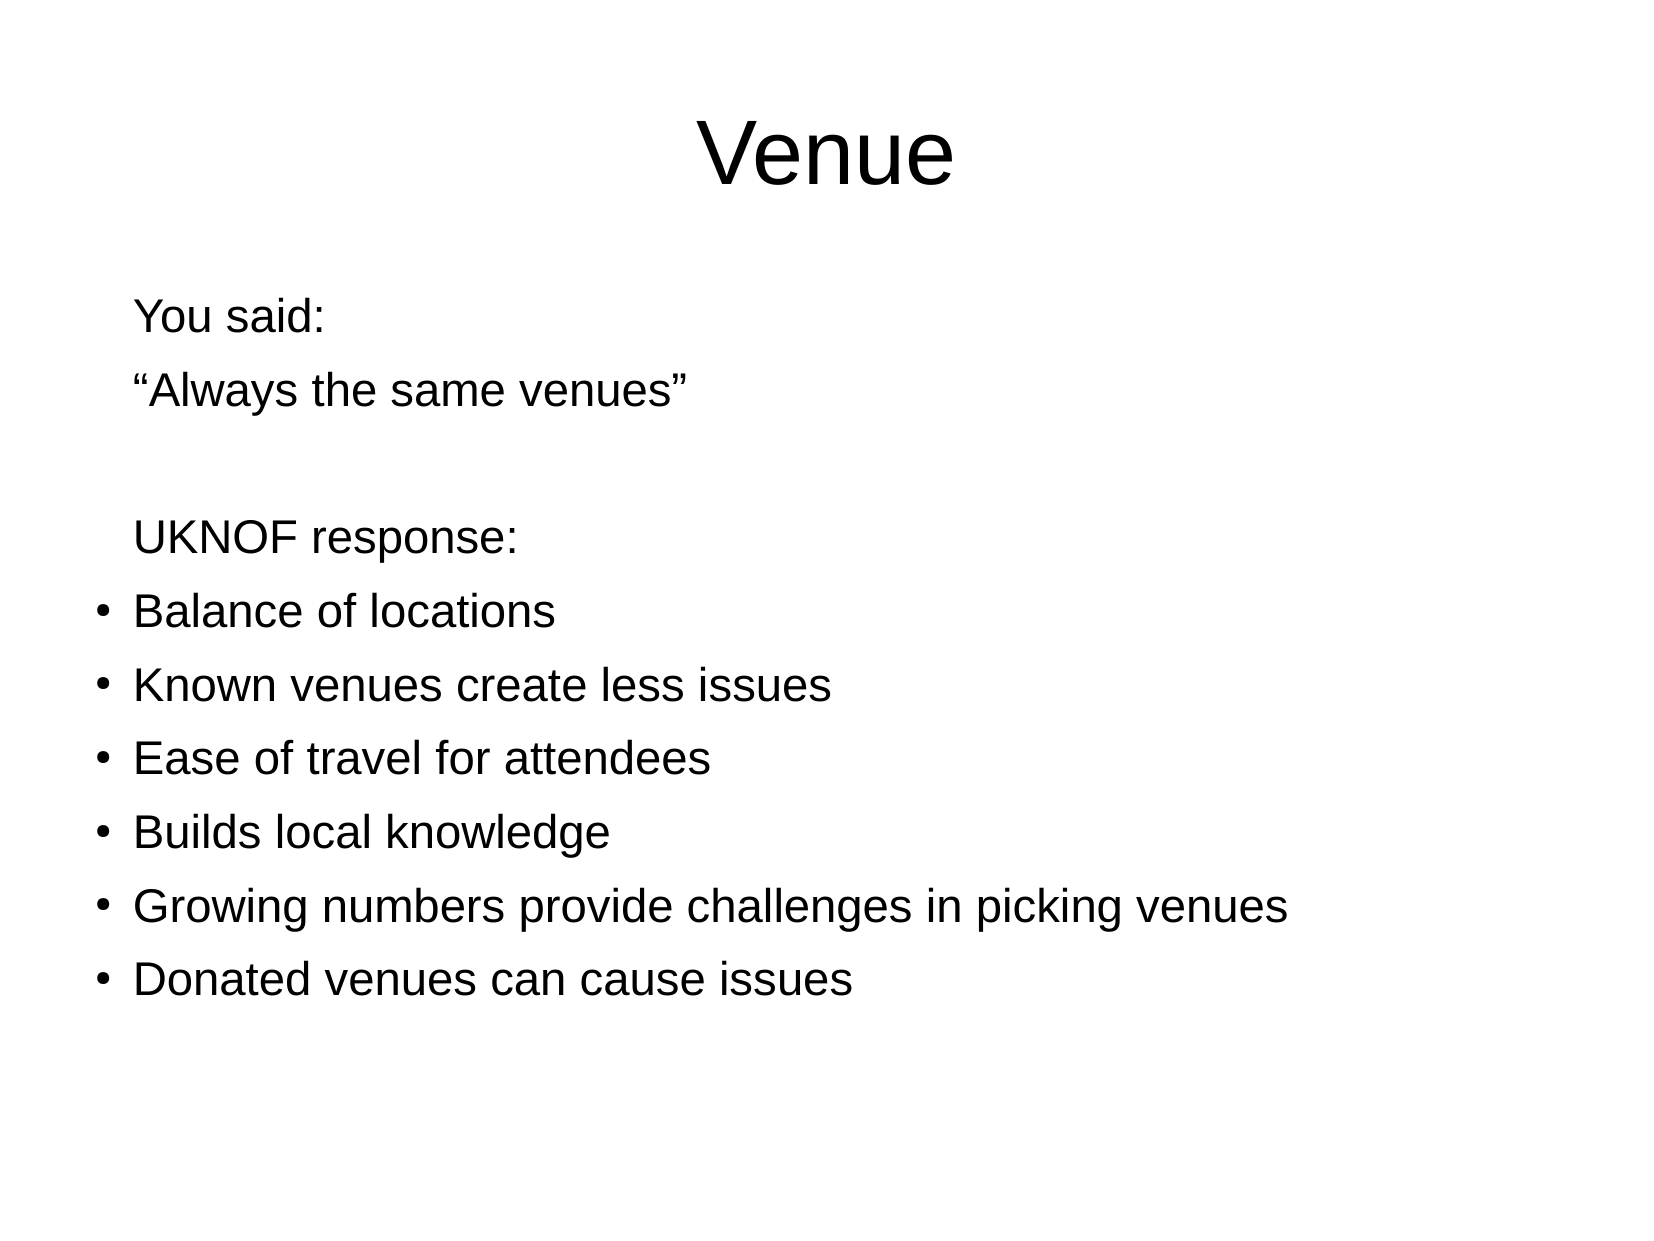

# Venue
You said:
“Always the same venues”
UKNOF response:
Balance of locations
Known venues create less issues
Ease of travel for attendees
Builds local knowledge
Growing numbers provide challenges in picking venues
Donated venues can cause issues